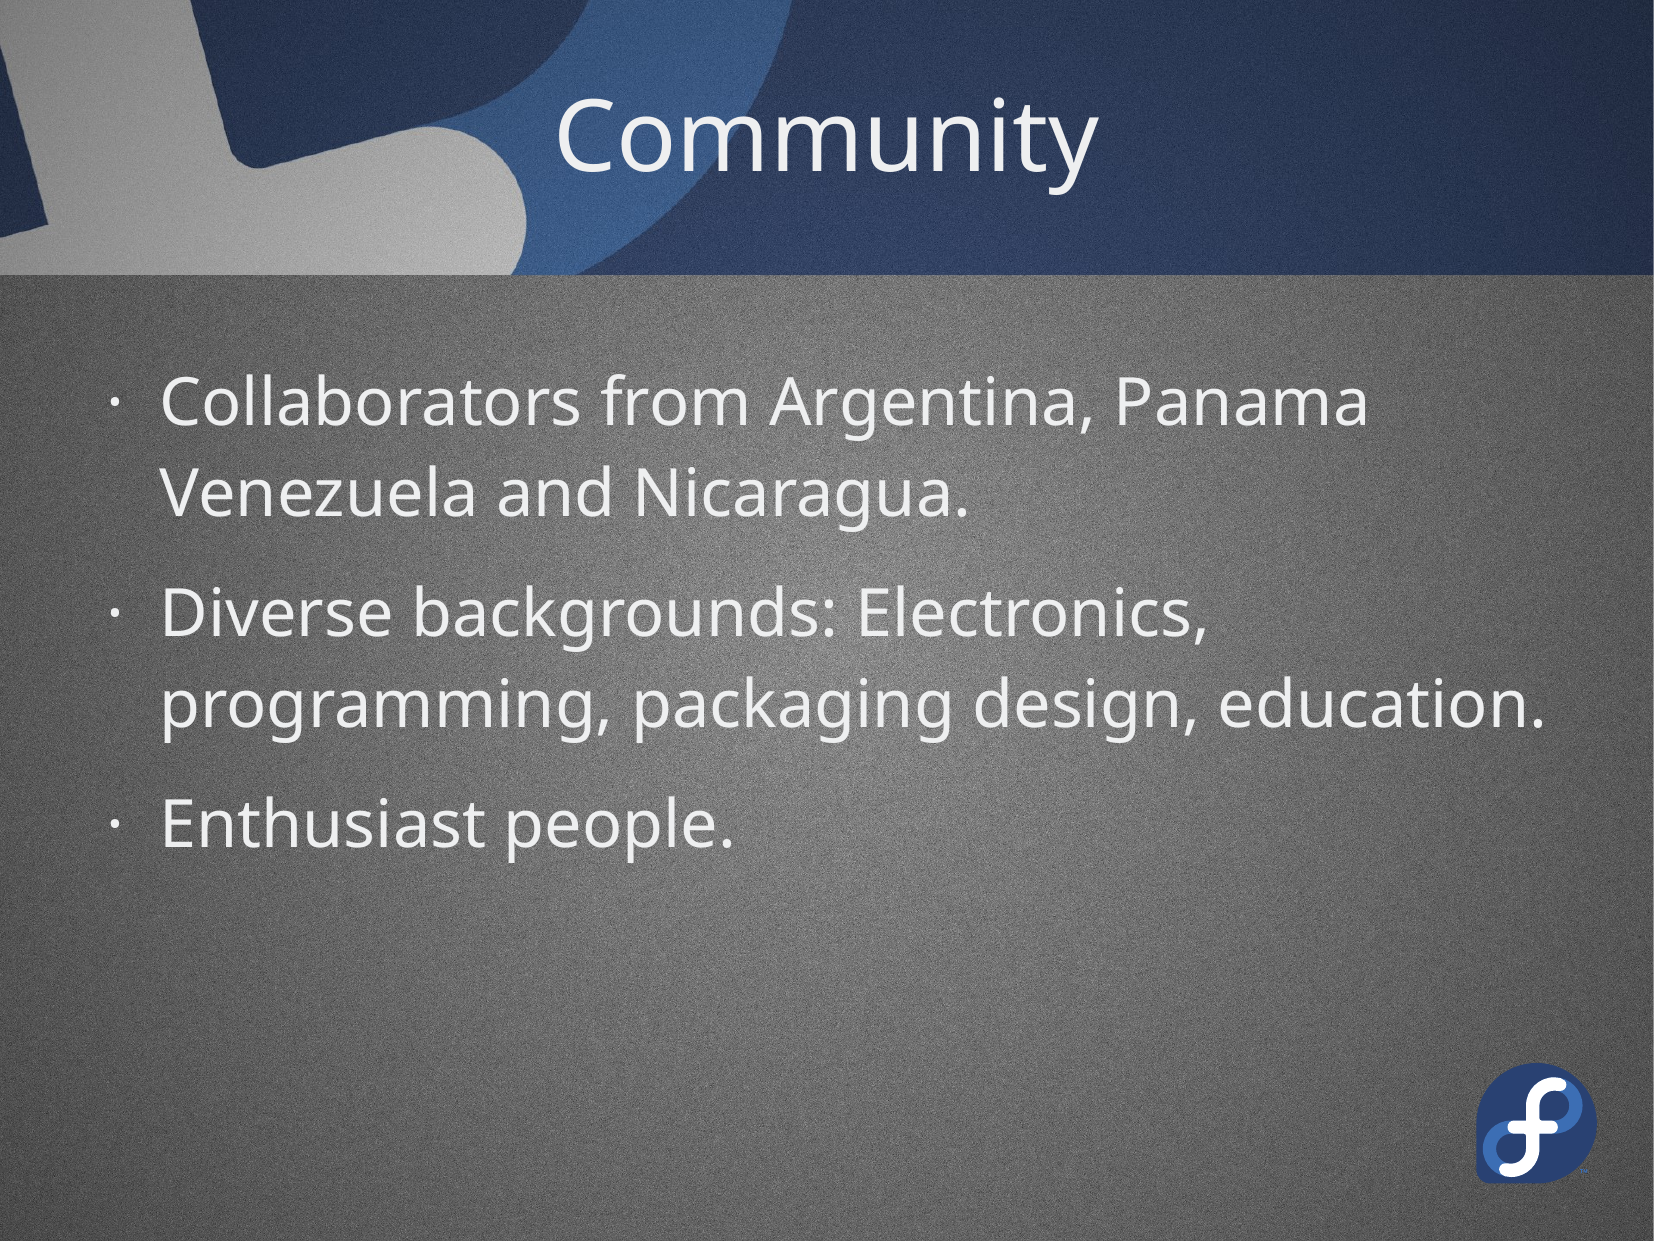

# Community
Collaborators from Argentina, Panama Venezuela and Nicaragua.
Diverse backgrounds: Electronics, programming, packaging design, education.
Enthusiast people.